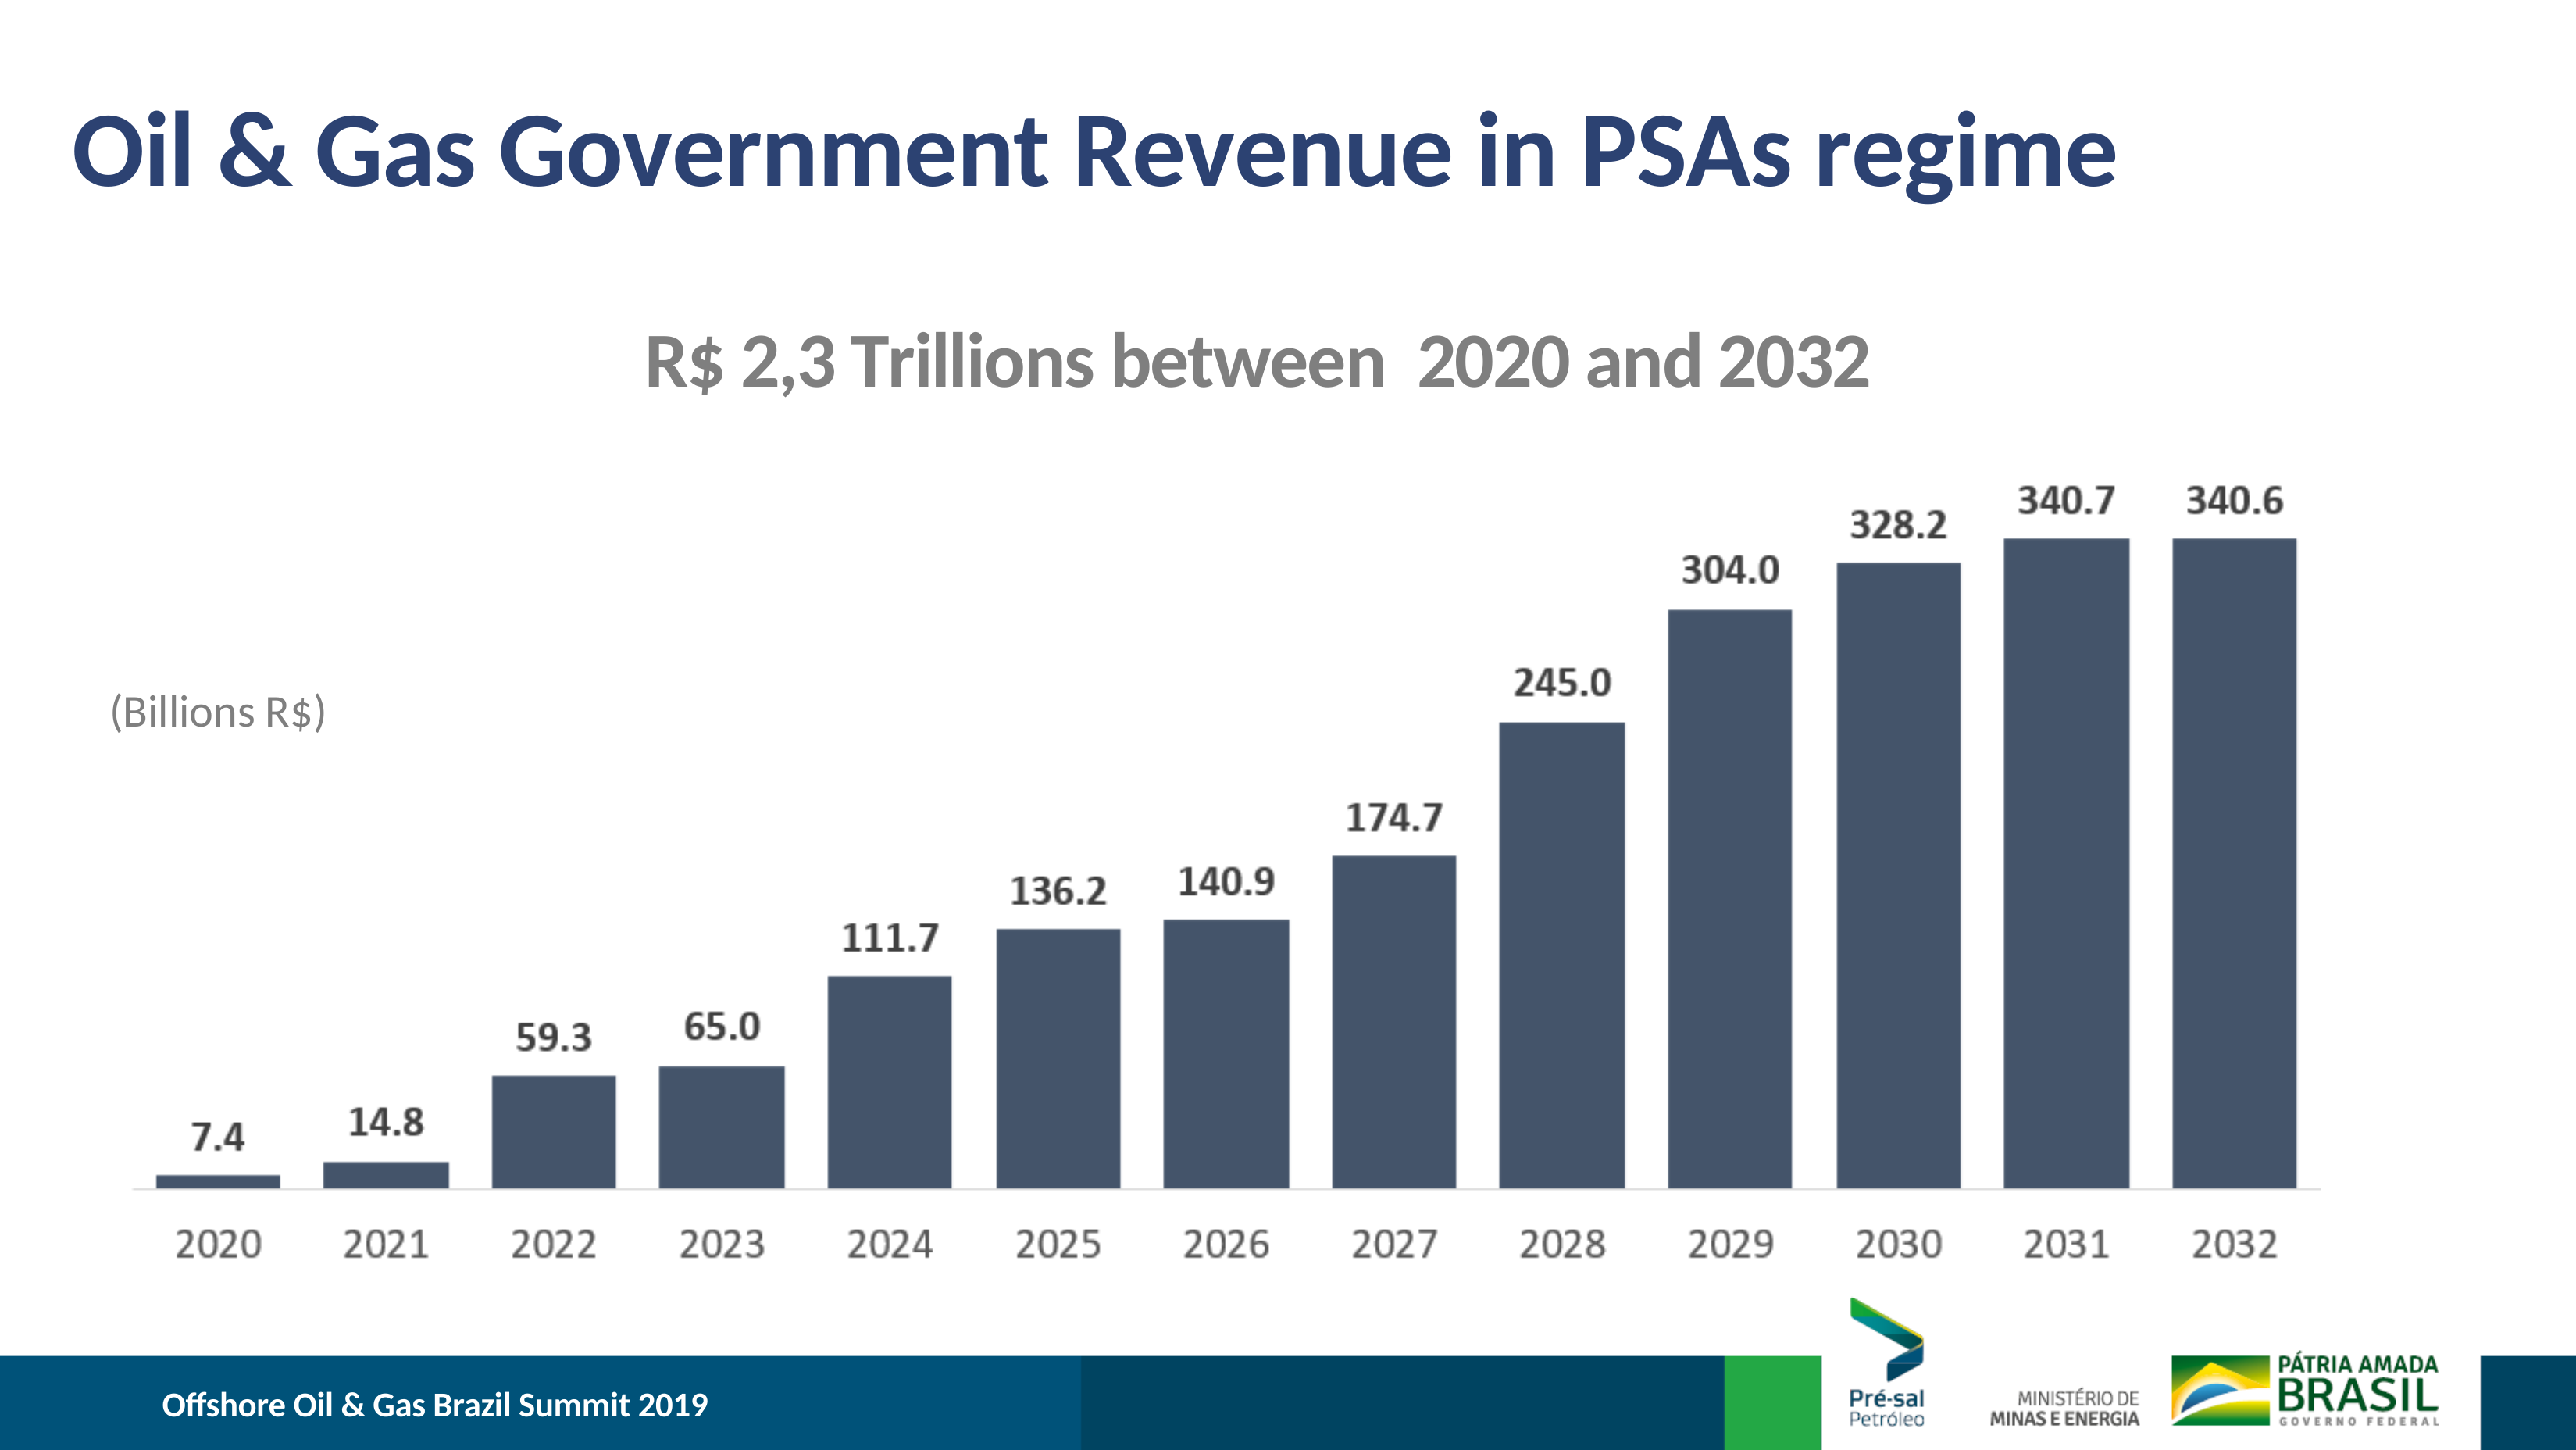

# Oil & Gas Government Revenue in PSAs regime
R$ 2,3 Trillions between 2020 and 2032
(Billions R$)
Offshore Oil & Gas Brazil Summit 2019